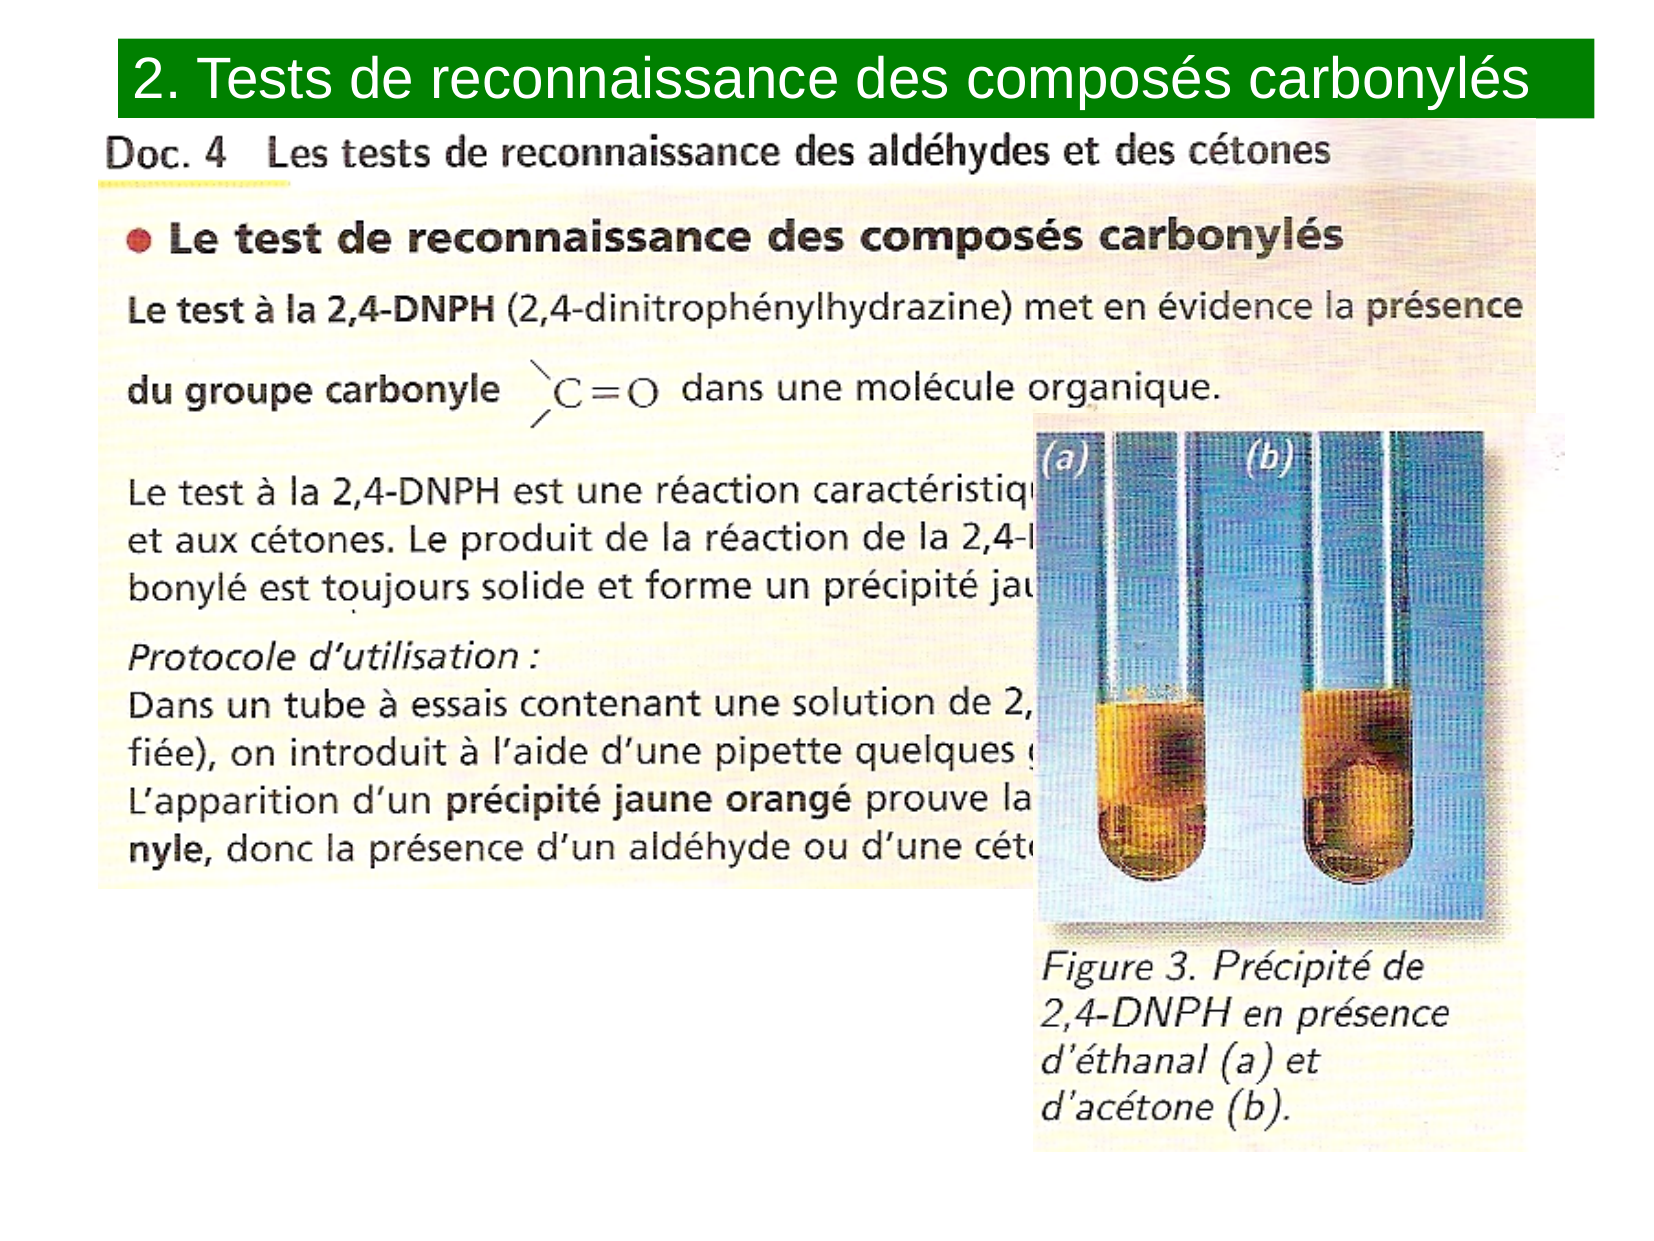

2. Tests de reconnaissance des composés carbonylés